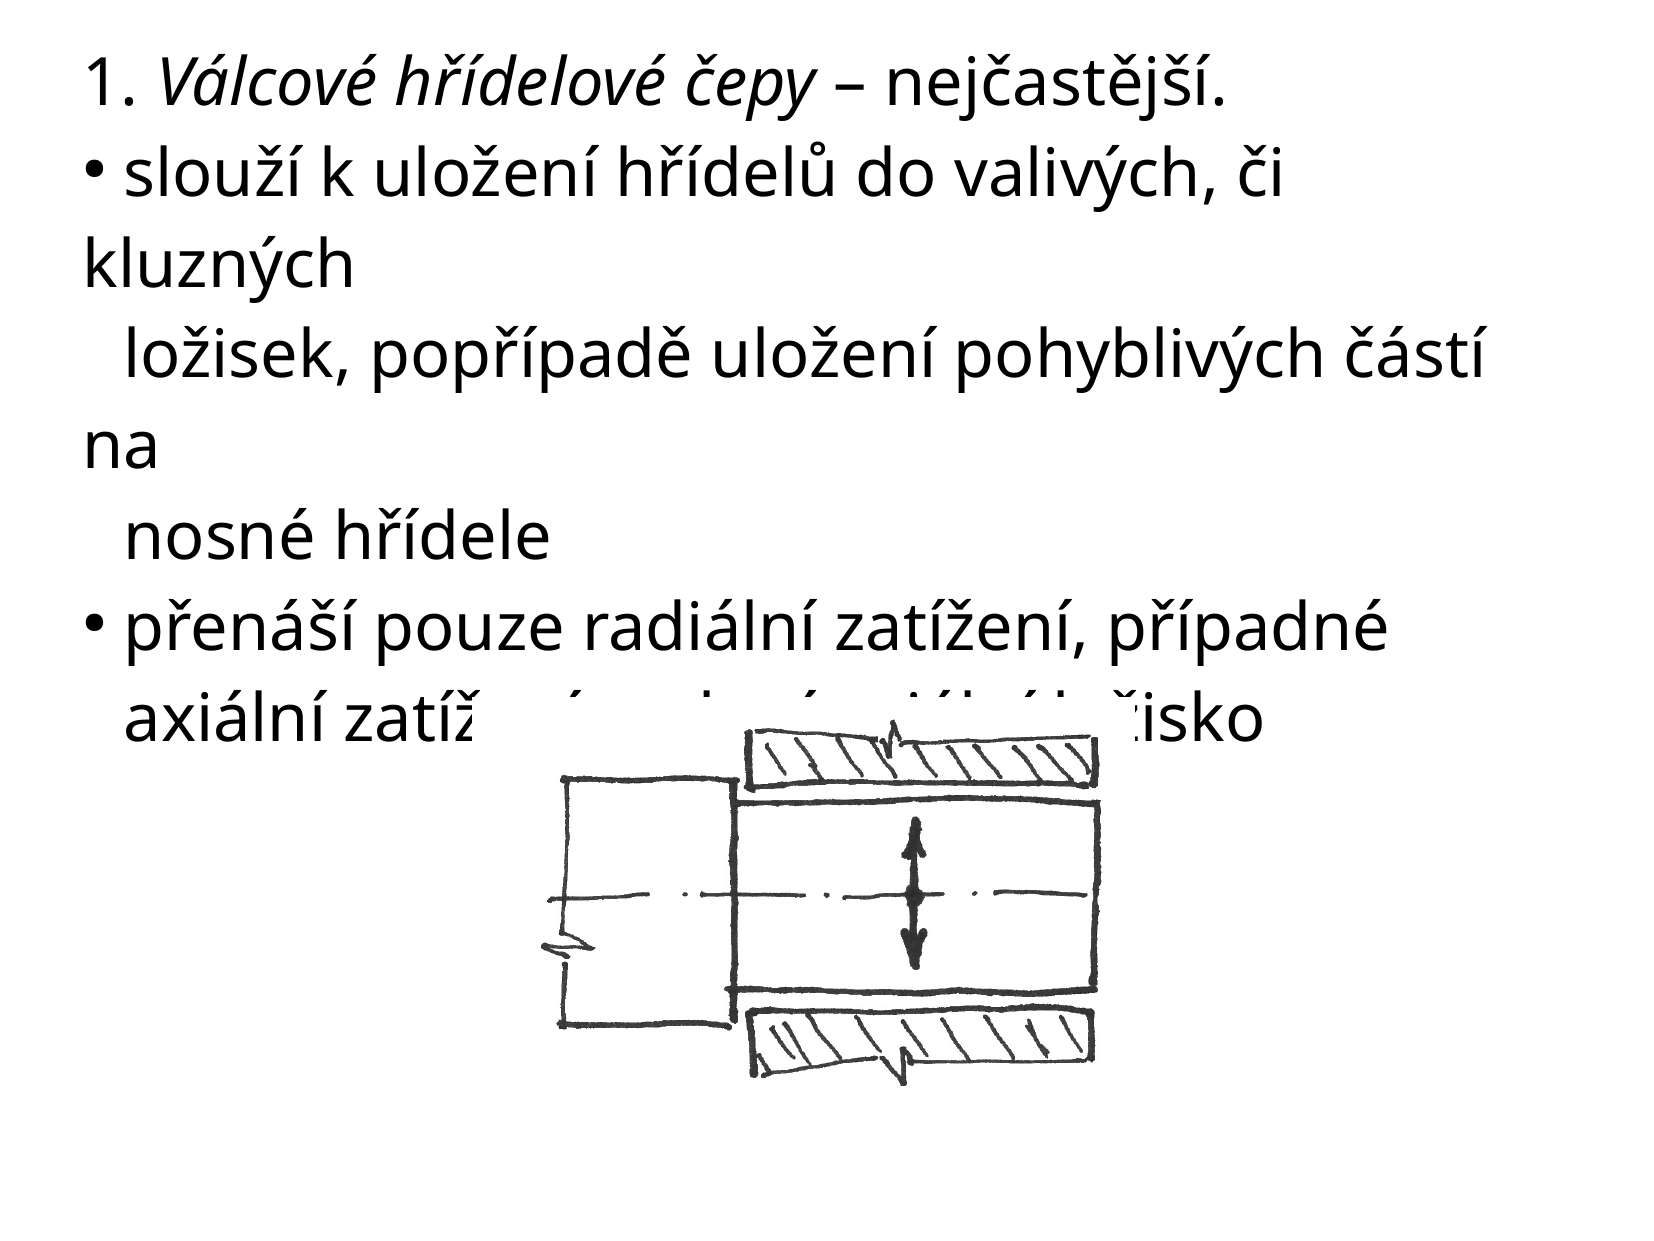

# Podle varu a funkce rozeznáváme čepy:
1. Válcové hřídelové čepy – nejčastější.
 slouží k uložení hřídelů do valivých, či kluzných
 ložisek, popřípadě uložení pohyblivých částí na
 nosné hřídele
 přenáší pouze radiální zatížení, případné
 axiální zatížení zachytí axiální ložisko